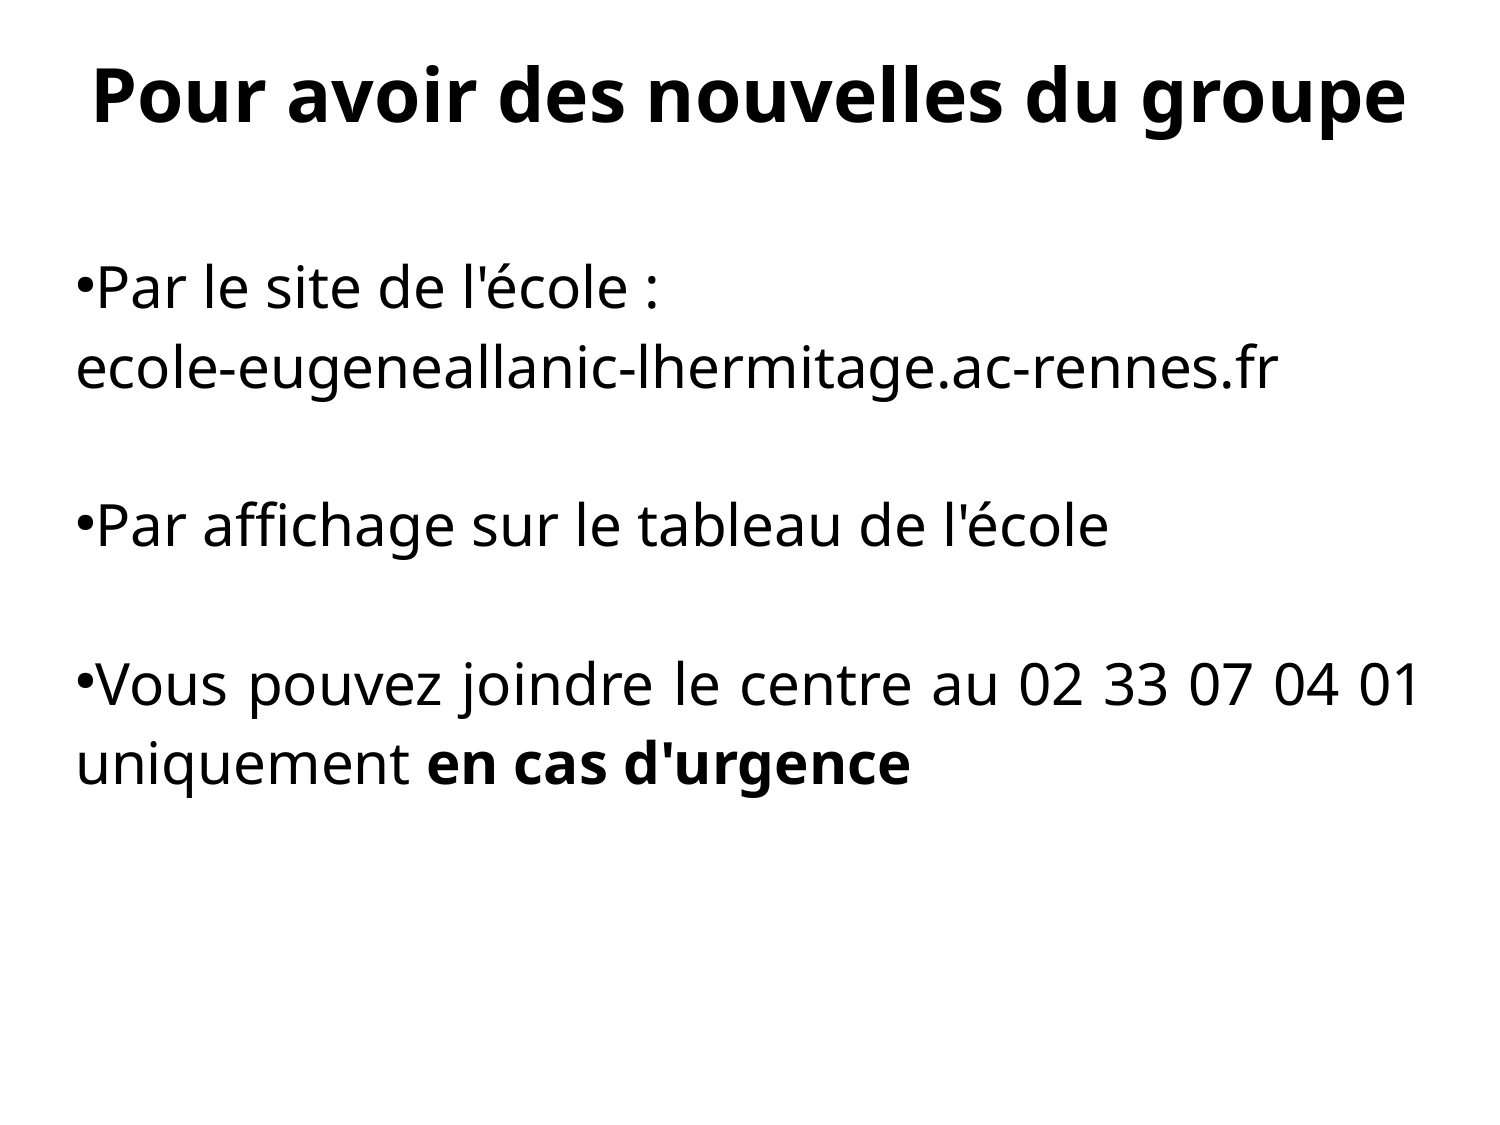

# Pour avoir des nouvelles du groupe
Par le site de l'école :
ecole-eugeneallanic-lhermitage.ac-rennes.fr
Par affichage sur le tableau de l'école
Vous pouvez joindre le centre au 02 33 07 04 01 uniquement en cas d'urgence